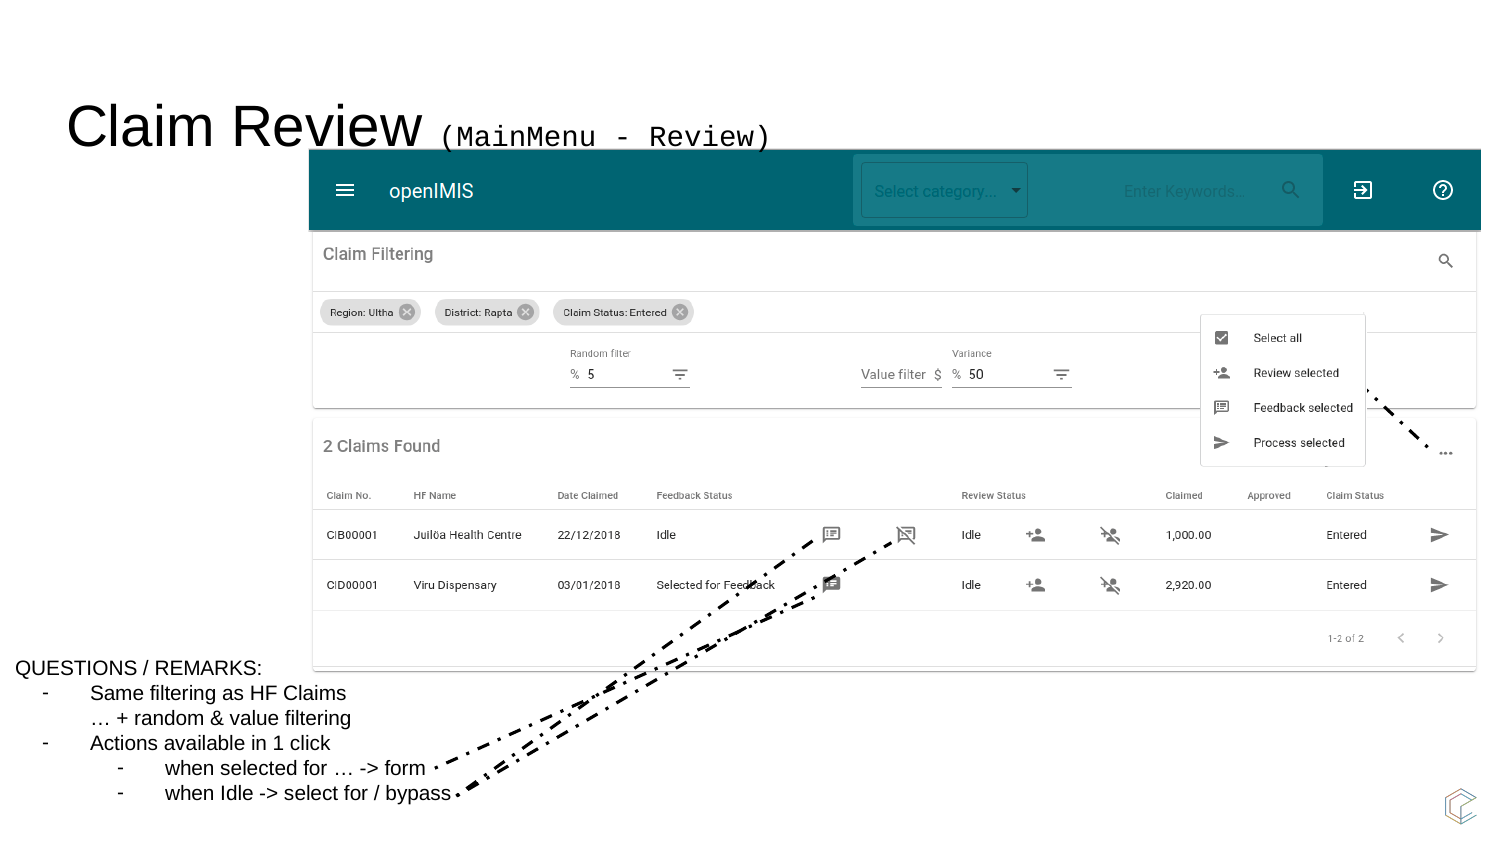

# Claim Review (MainMenu - Review)
QUESTIONS / REMARKS:
Same filtering as HF Claims
… + random & value filtering
Actions available in 1 click
when selected for … -> form
when Idle -> select for / bypass